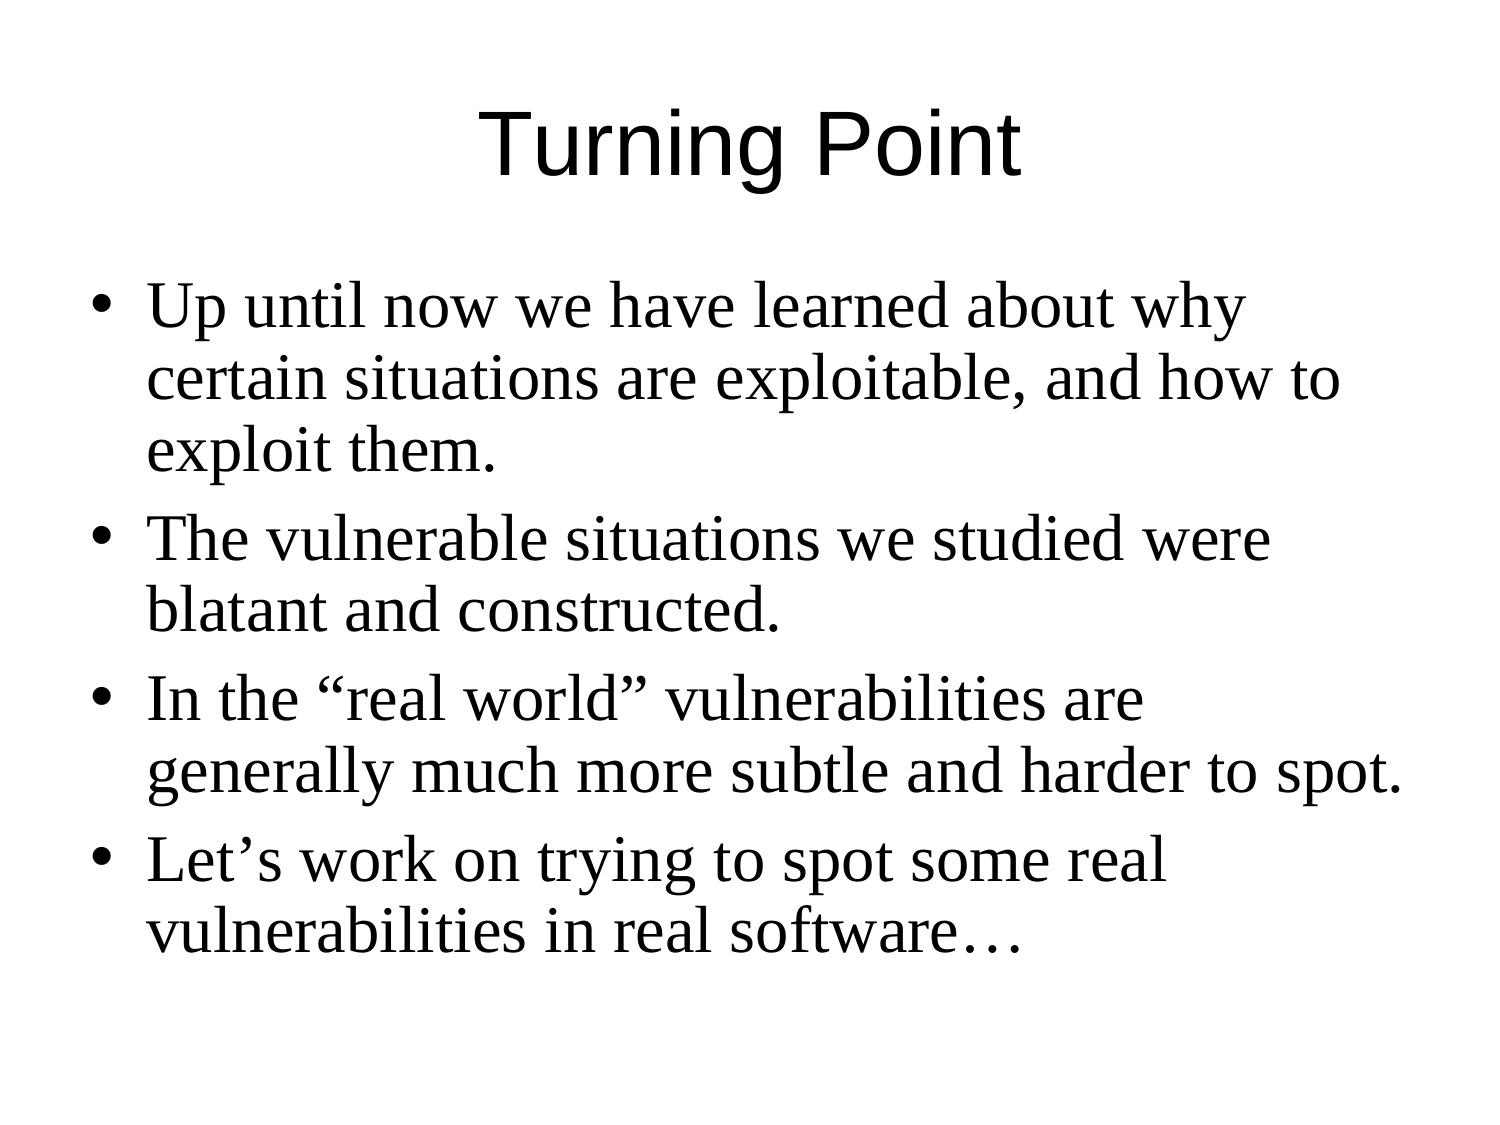

# Turning Point
Up until now we have learned about why certain situations are exploitable, and how to exploit them.
The vulnerable situations we studied were blatant and constructed.
In the “real world” vulnerabilities are generally much more subtle and harder to spot.
Let’s work on trying to spot some real vulnerabilities in real software…